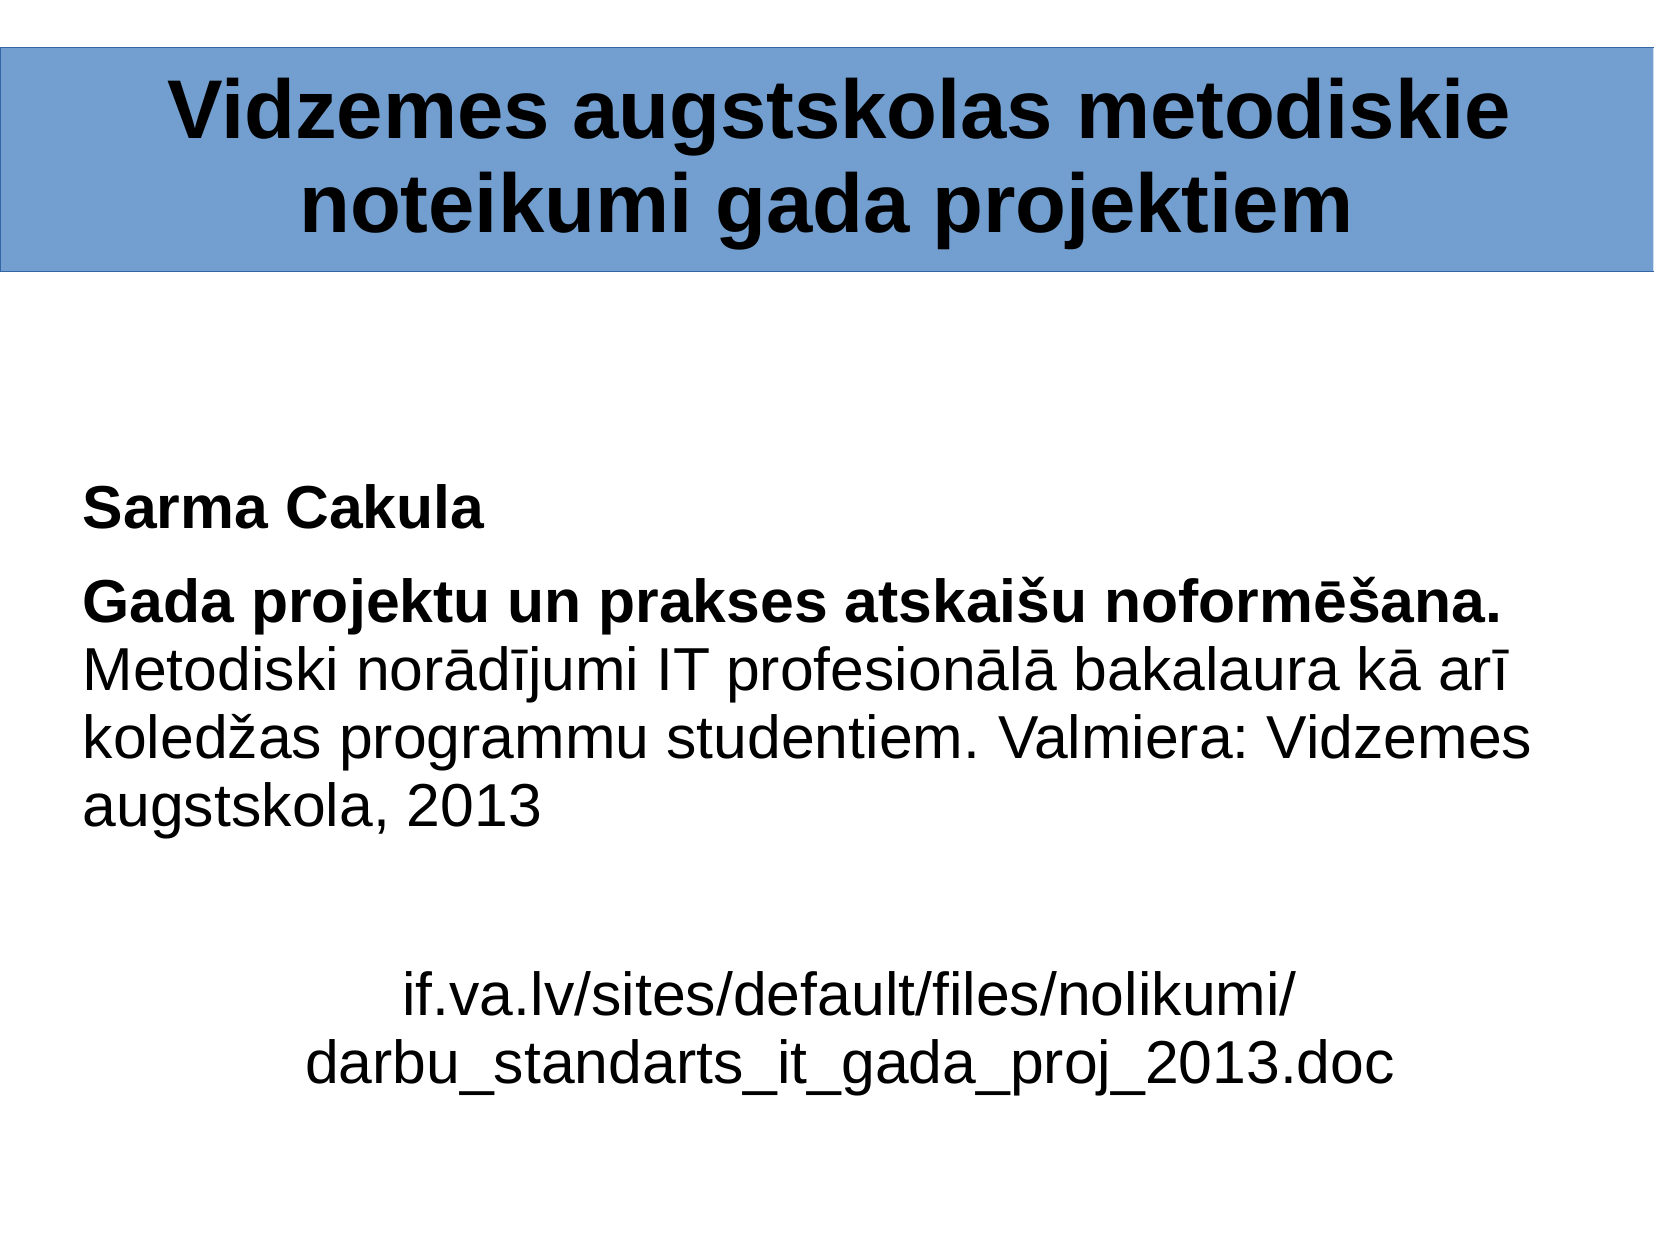

# Vidzemes augstskolas metodiskie noteikumi gada projektiem
Sarma Cakula
Gada projektu un prakses atskaišu noformēšana. Metodiski norādījumi IT profesionālā bakalaura kā arī koledžas programmu studentiem. Valmiera: Vidzemes augstskola, 2013
if.va.lv/sites/default/files/nolikumi/darbu_standarts_it_gada_proj_2013.doc